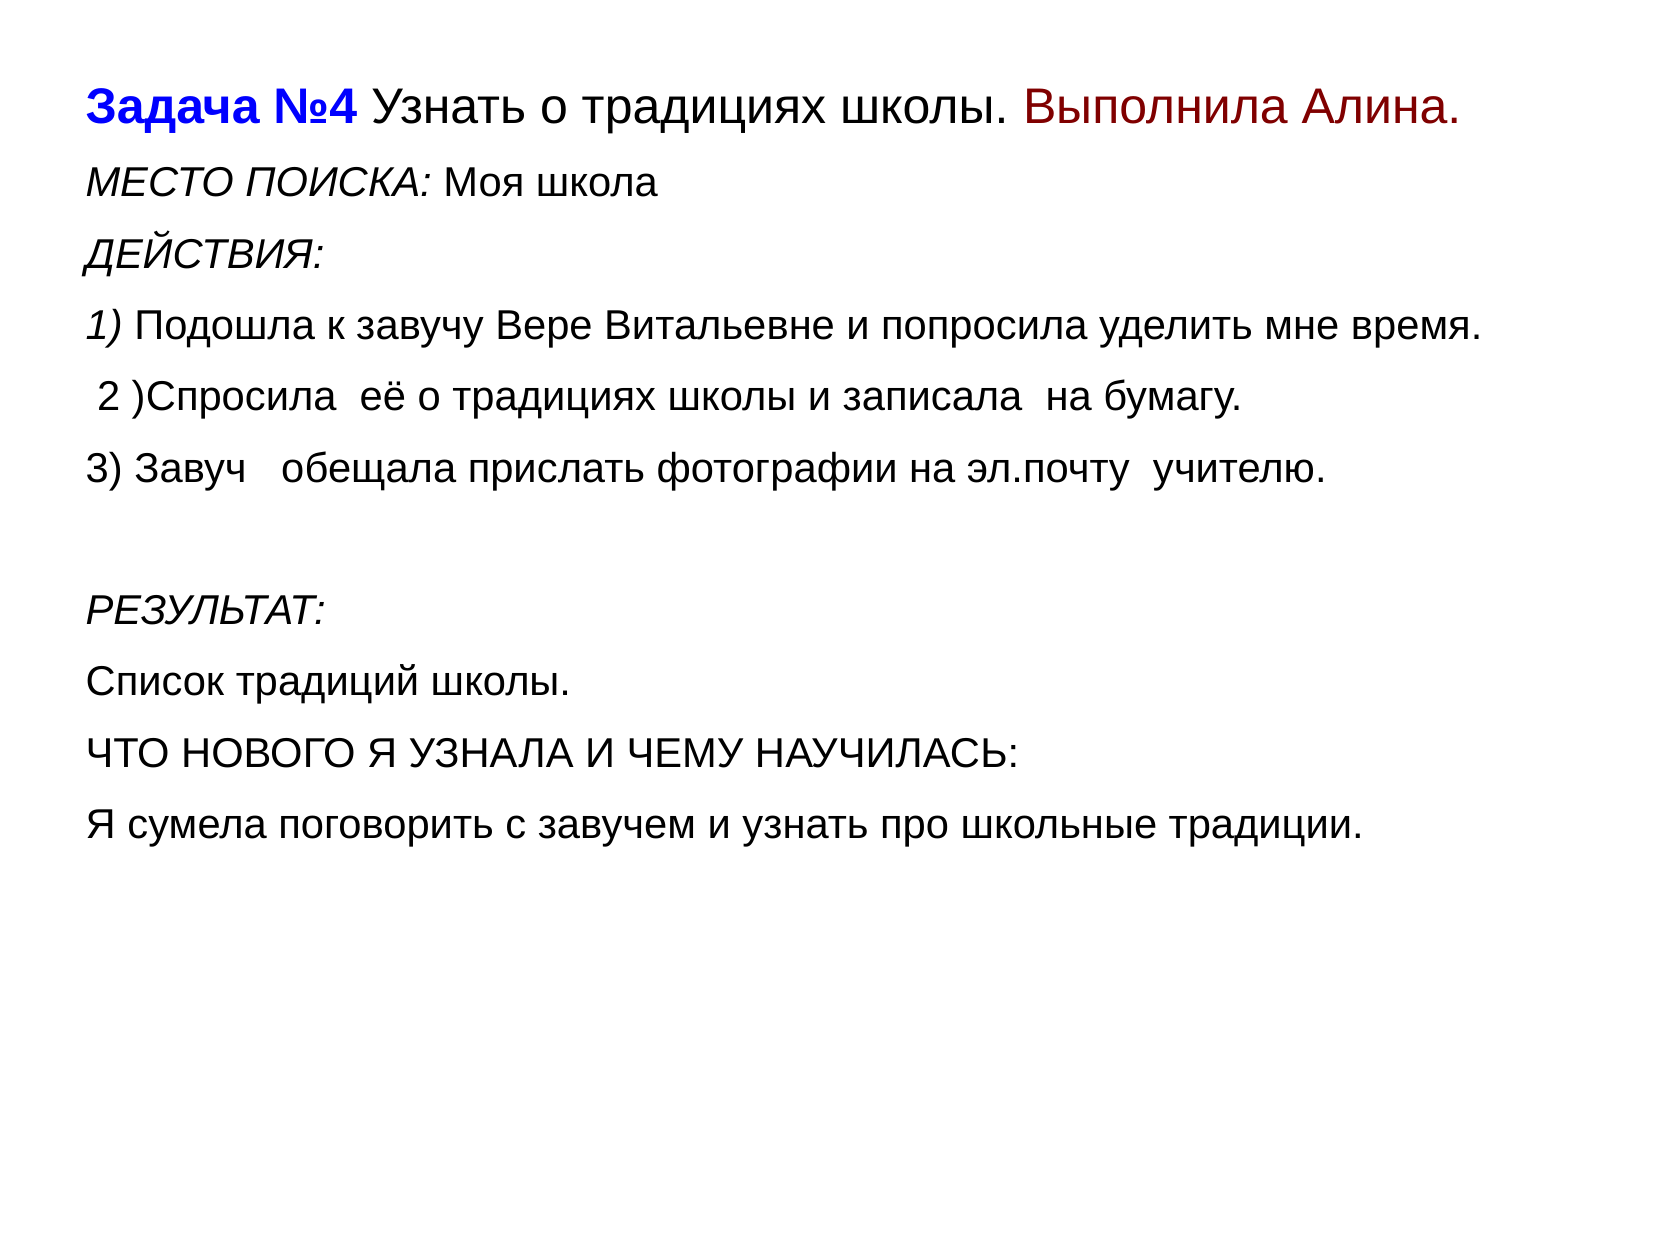

Задача №4 Узнать о традициях школы. Выполнила Алина.
МЕСТО ПОИСКА: Моя школа
ДЕЙСТВИЯ:
1) Подошла к завучу Вере Витальевне и попросила уделить мне время.
 2 )Спросила её о традициях школы и записала на бумагу.
3) Завуч обещала прислать фотографии на эл.почту учителю.
РЕЗУЛЬТАТ:
Список традиций школы.
ЧТО НОВОГО Я УЗНАЛА И ЧЕМУ НАУЧИЛАСЬ:
Я сумела поговорить с завучем и узнать про школьные традиции.